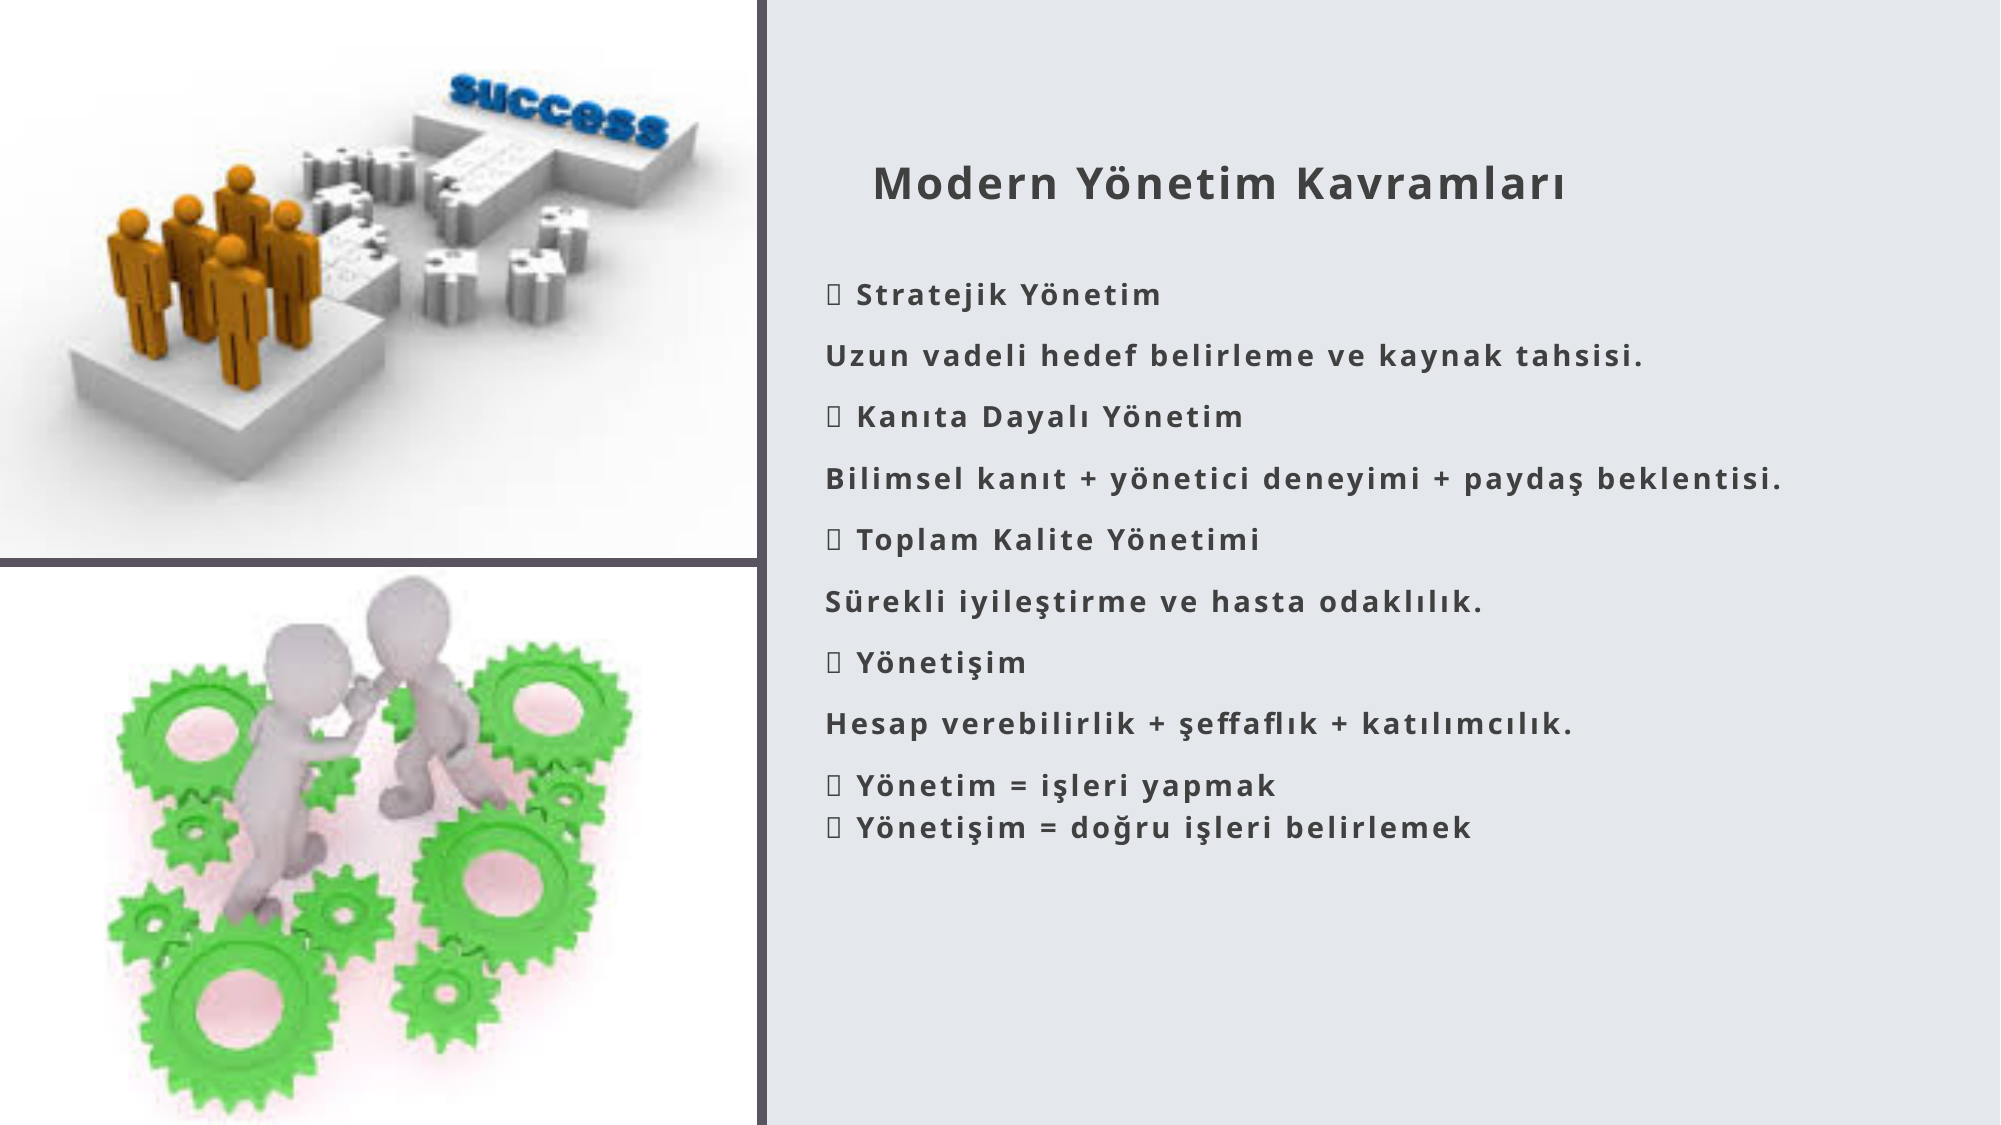

# Modern Yönetim Kavramları
🔹 Stratejik Yönetim
Uzun vadeli hedef belirleme ve kaynak tahsisi.
🔹 Kanıta Dayalı Yönetim
Bilimsel kanıt + yönetici deneyimi + paydaş beklentisi.
🔹 Toplam Kalite Yönetimi
Sürekli iyileştirme ve hasta odaklılık.
🔹 Yönetişim
Hesap verebilirlik + şeffaflık + katılımcılık.
📌 Yönetim = işleri yapmak
📌 Yönetişim = doğru işleri belirlemek